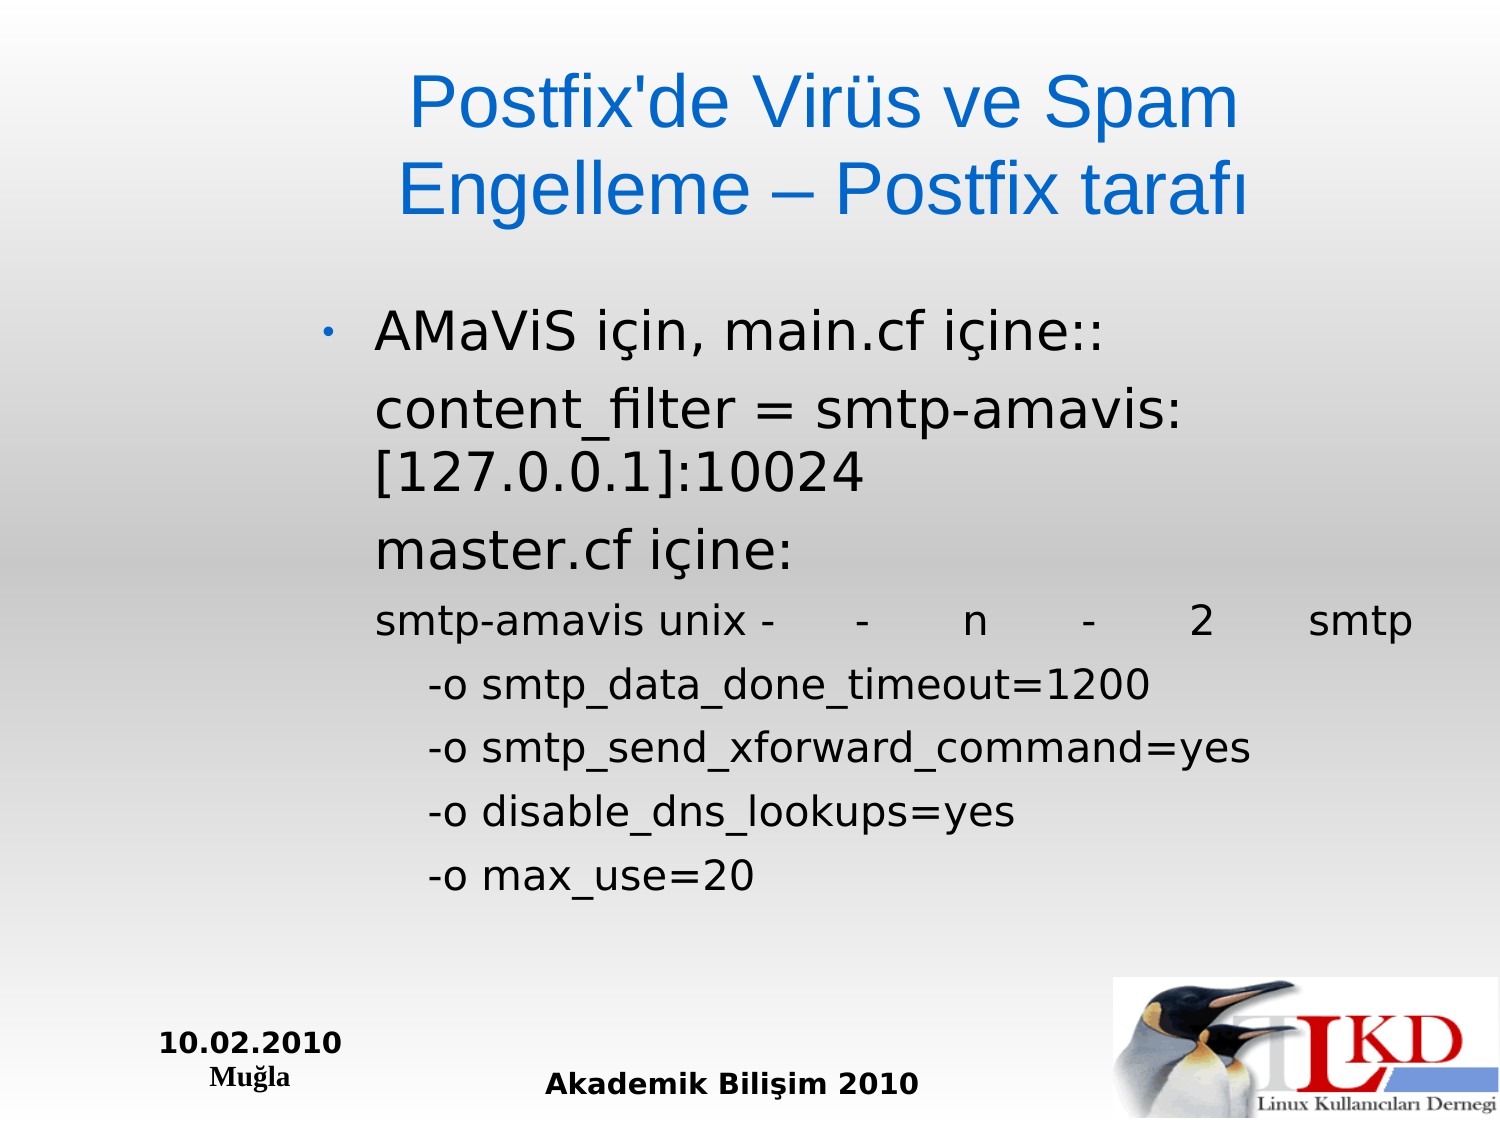

# Postfix'de Virüs ve Spam Engelleme – Postfix tarafı
AMaViS için, main.cf içine::
content_filter = smtp-amavis:[127.0.0.1]:10024
master.cf içine:
smtp-amavis unix - - n - 2 smtp
 -o smtp_data_done_timeout=1200
 -o smtp_send_xforward_command=yes
 -o disable_dns_lookups=yes
 -o max_use=20